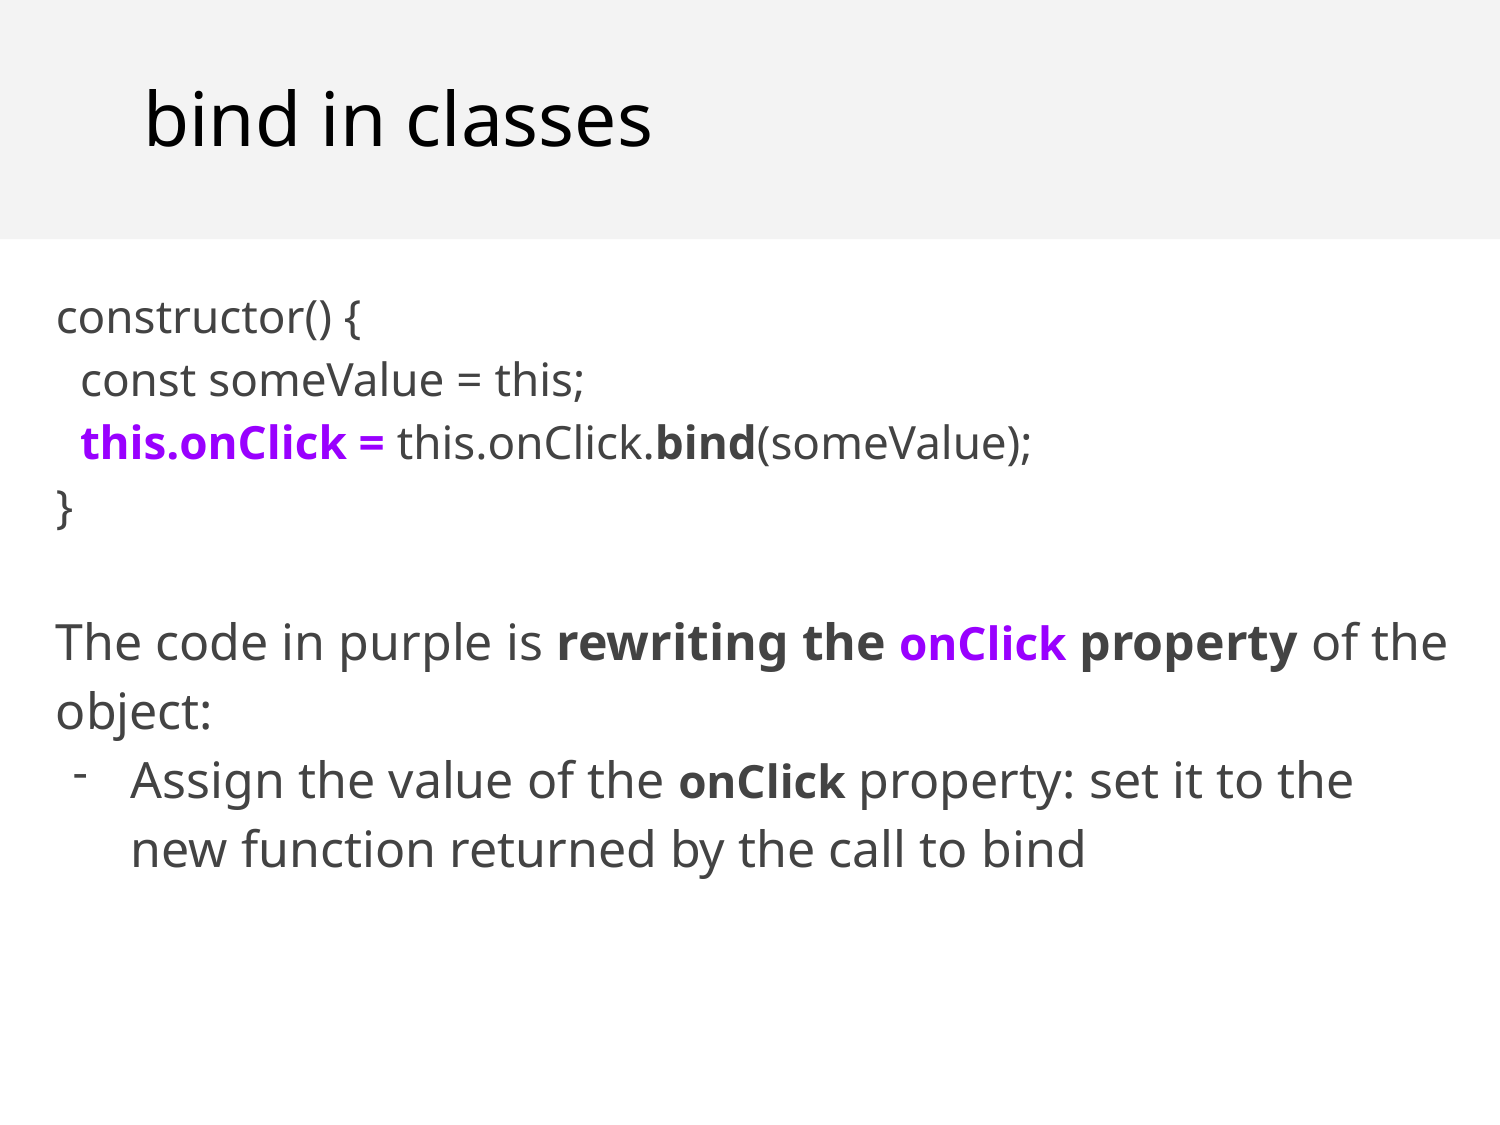

# bind in classes
constructor() {
 const someValue = this;
 this.onClick = this.onClick.bind(someValue);
}
The code in purple is rewriting the onClick property of the object:
Assign the value of the onClick property: set it to the new function returned by the call to bind